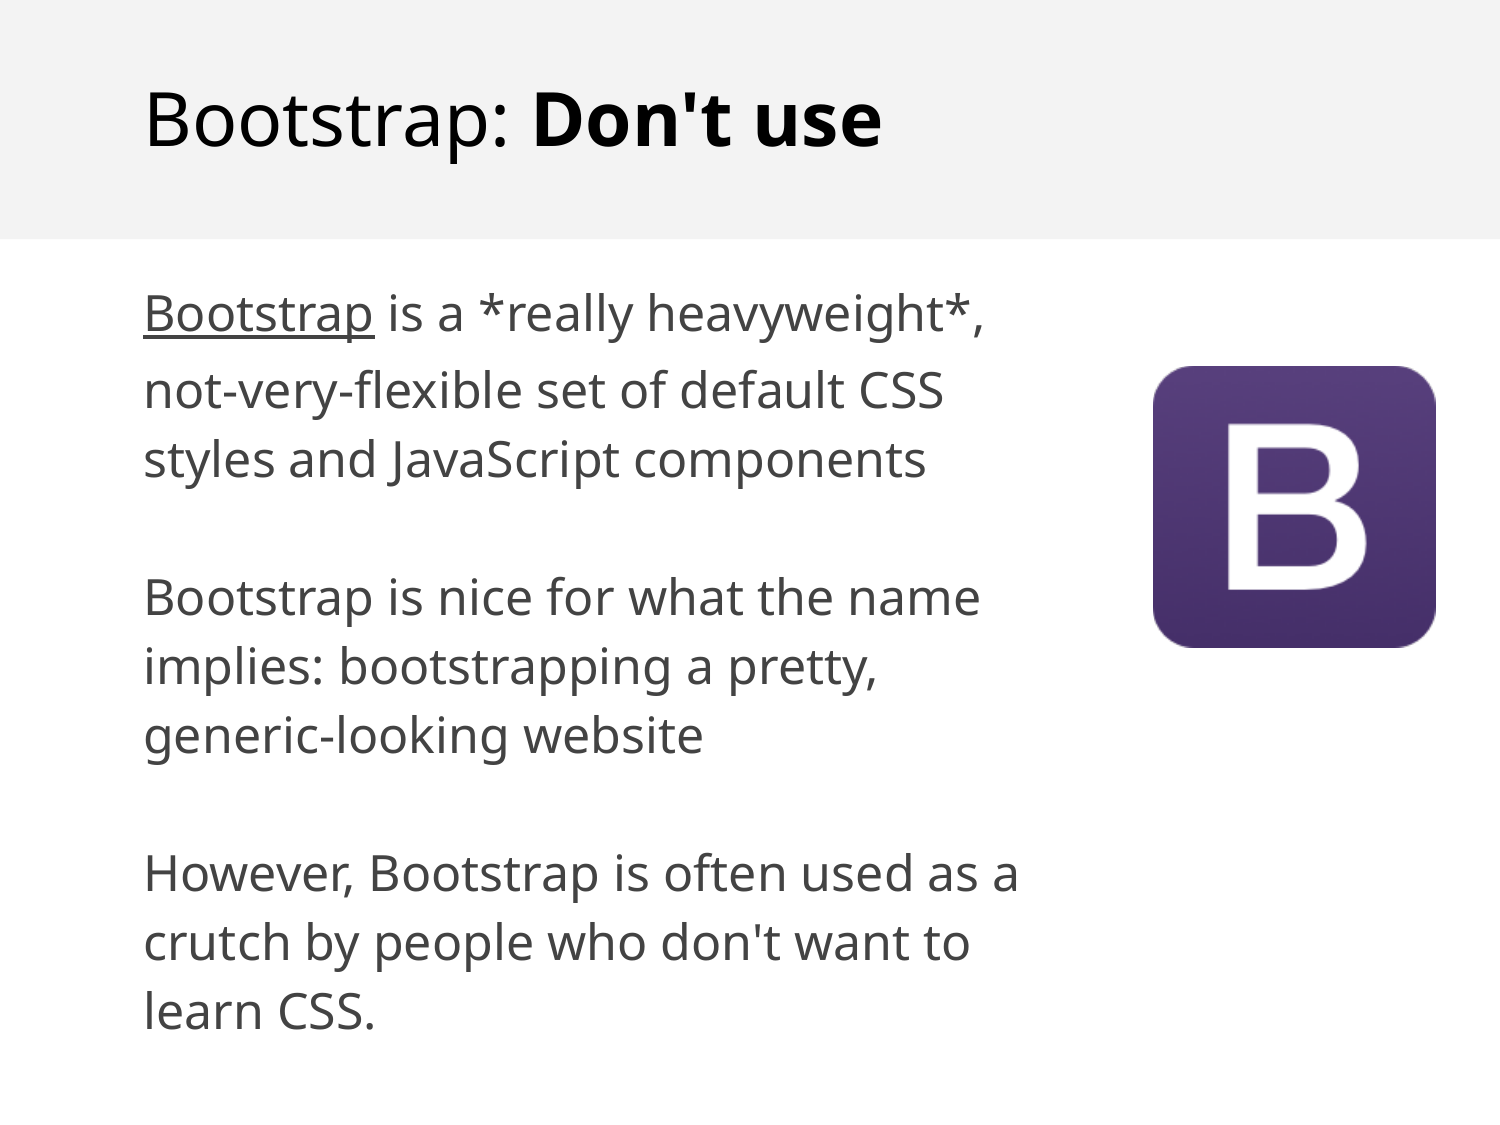

# Bootstrap: Don't use
Bootstrap is a *really heavyweight*, not-very-flexible set of default CSS styles and JavaScript components
Bootstrap is nice for what the name implies: bootstrapping a pretty, generic-looking website
However, Bootstrap is often used as a crutch by people who don't want to learn CSS.